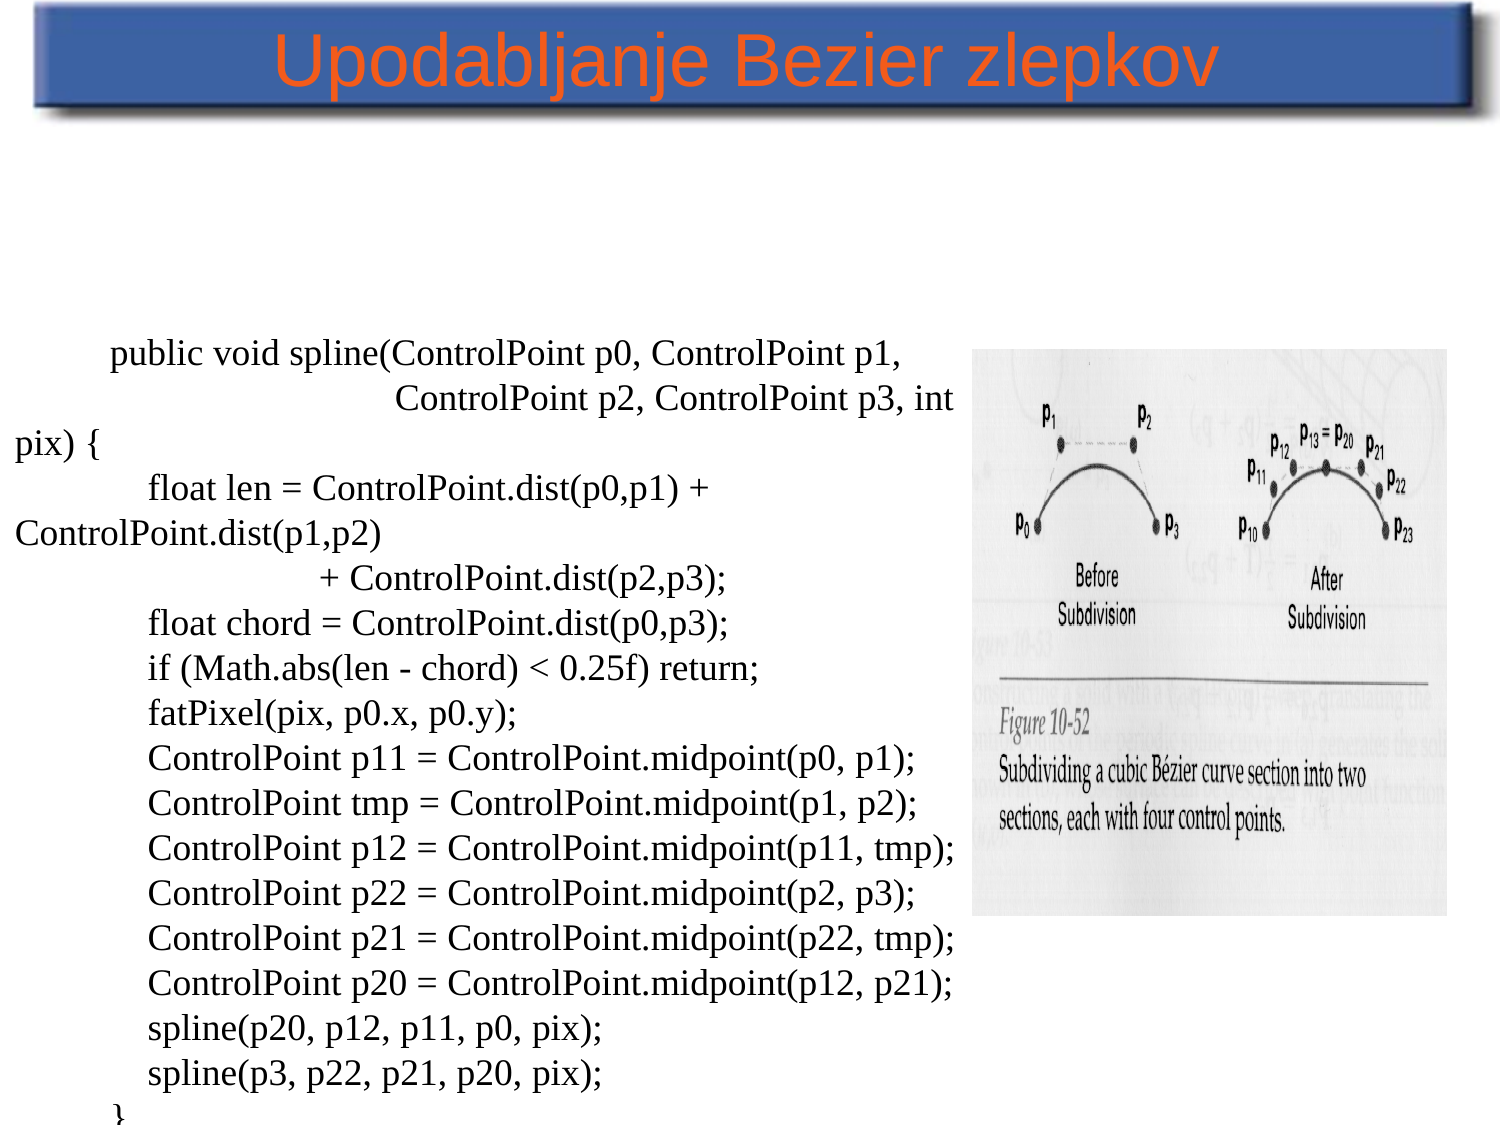

# Upodabljanje Bezier zlepkov
 public void spline(ControlPoint p0, ControlPoint p1,
 ControlPoint p2, ControlPoint p3, int pix) {
 float len = ControlPoint.dist(p0,p1) + ControlPoint.dist(p1,p2)
 + ControlPoint.dist(p2,p3);
 float chord = ControlPoint.dist(p0,p3);
 if (Math.abs(len - chord) < 0.25f) return;
 fatPixel(pix, p0.x, p0.y);
 ControlPoint p11 = ControlPoint.midpoint(p0, p1);
 ControlPoint tmp = ControlPoint.midpoint(p1, p2);
 ControlPoint p12 = ControlPoint.midpoint(p11, tmp);
 ControlPoint p22 = ControlPoint.midpoint(p2, p3);
 ControlPoint p21 = ControlPoint.midpoint(p22, tmp);
 ControlPoint p20 = ControlPoint.midpoint(p12, p21);
 spline(p20, p12, p11, p0, pix);
 spline(p3, p22, p21, p20, pix);
 }